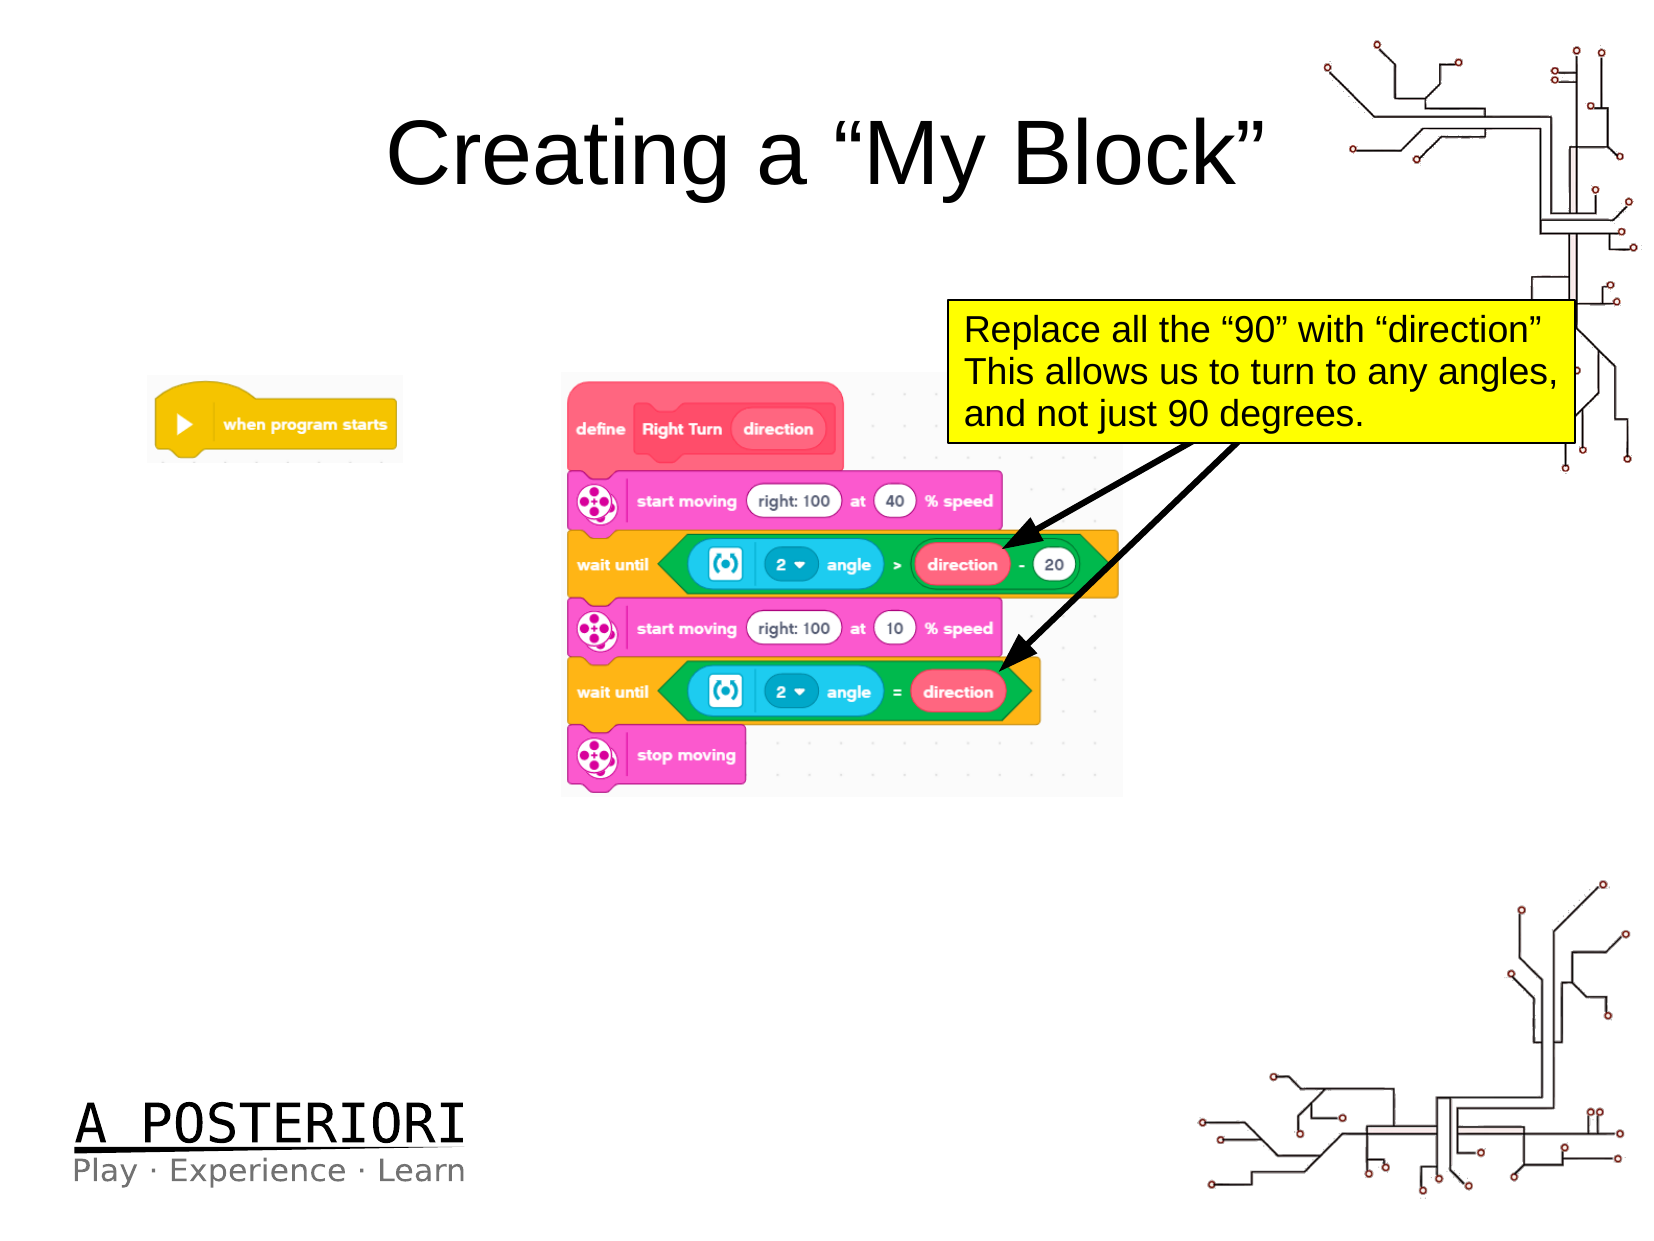

# Creating a “My Block”
Replace all the “90” with “direction”
This allows us to turn to any angles,
and not just 90 degrees.